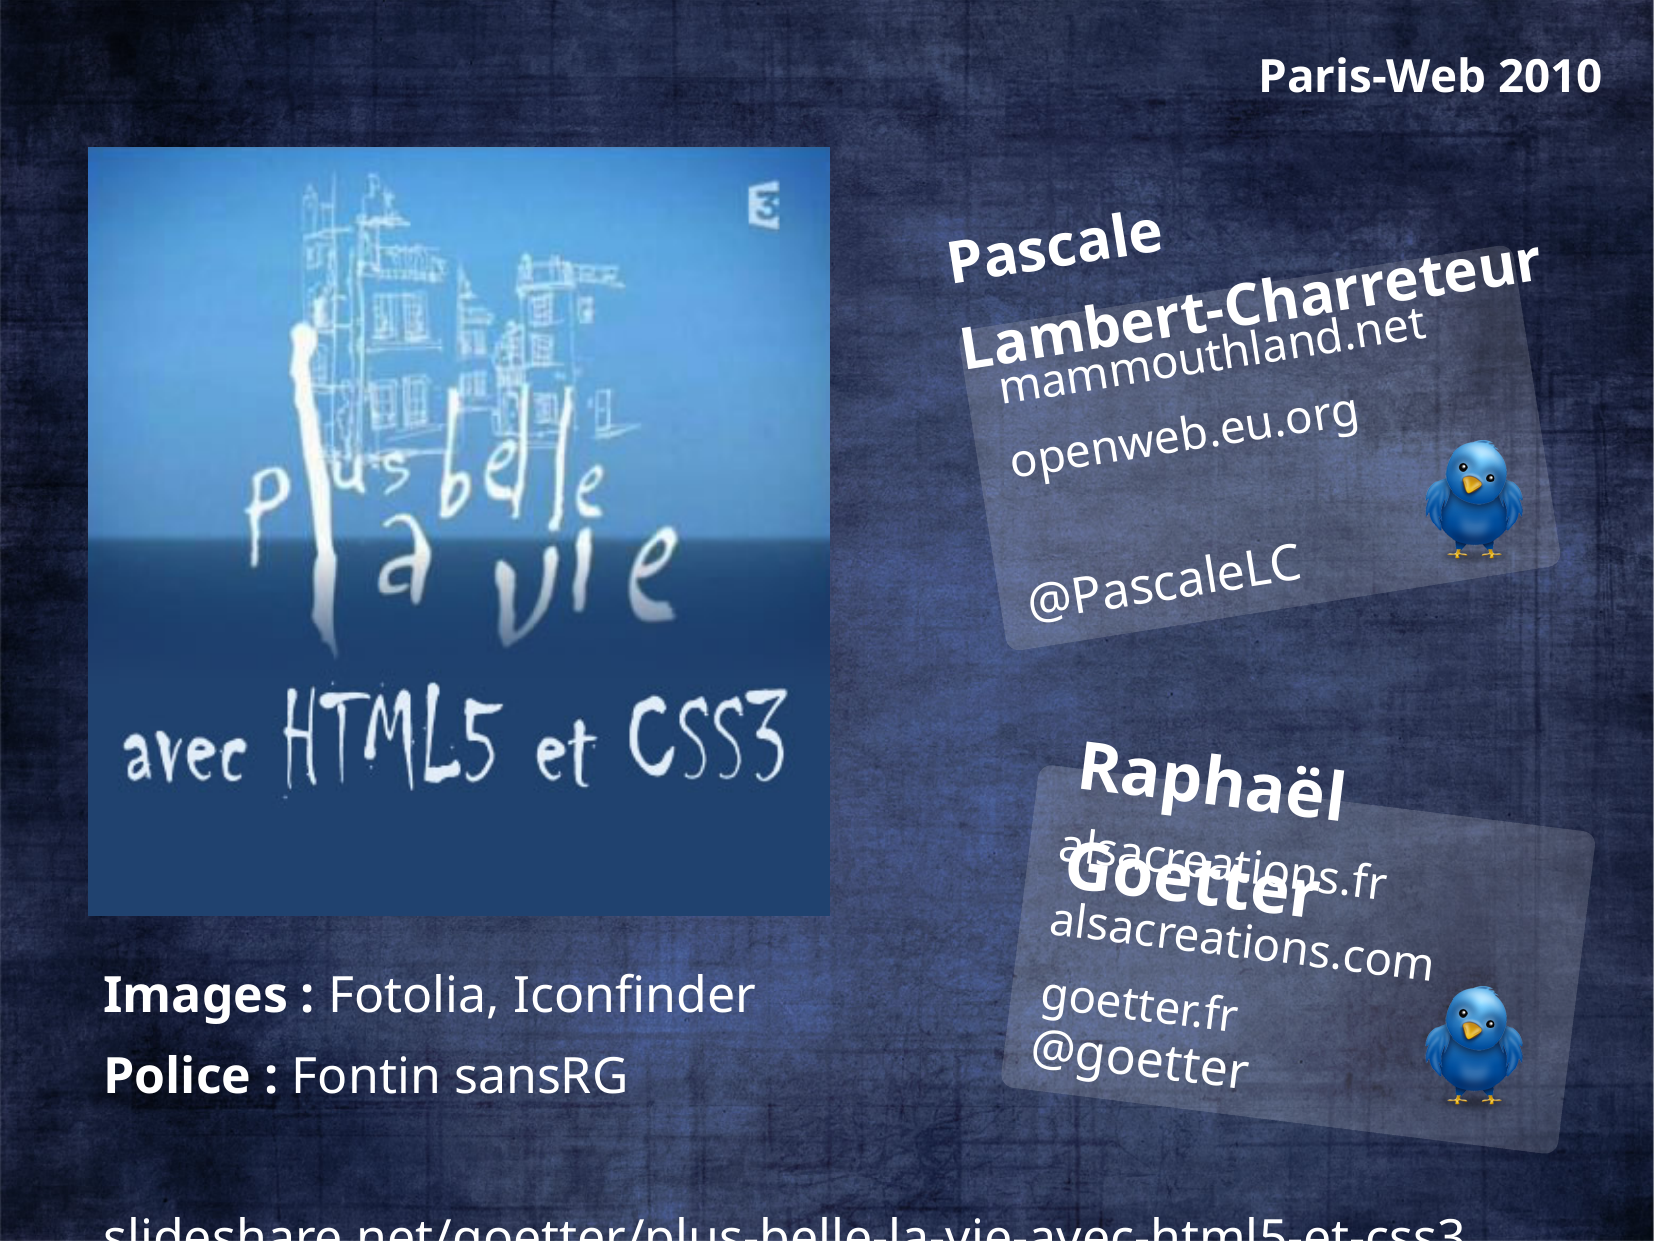

Pascale
Lambert-Charreteur
mammouthland.net
openweb.eu.org
@PascaleLC
Raphaël Goetter
alsacreations.fr
alsacreations.com
goetter.fr
Images : Fotolia, Iconfinder
Police : Fontin sansRG
slideshare.net/goetter/plus-belle-la-vie-avec-html5-et-css3
@goetter